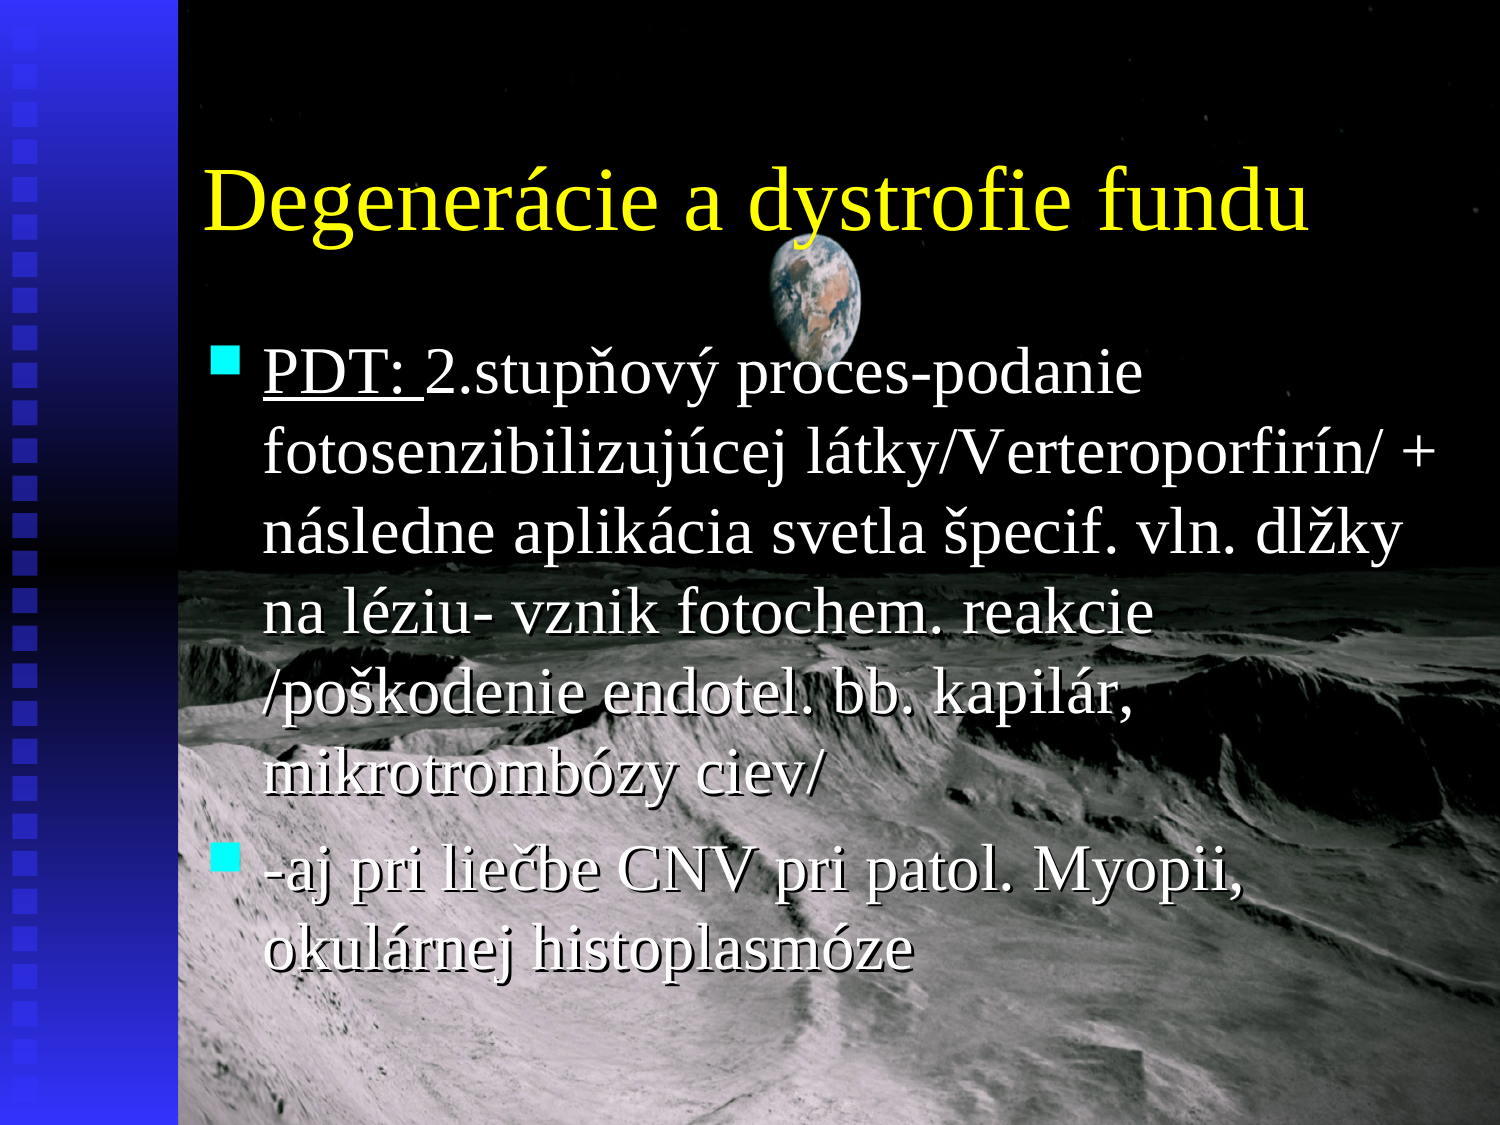

# Degenerácie a dystrofie fundu
PDT: 2.stupňový proces-podanie fotosenzibilizujúcej látky/Verteroporfirín/ + následne aplikácia svetla špecif. vln. dlžky na léziu- vznik fotochem. reakcie /poškodenie endotel. bb. kapilár, mikrotrombózy ciev/
-aj pri liečbe CNV pri patol. Myopii, okulárnej histoplasmóze